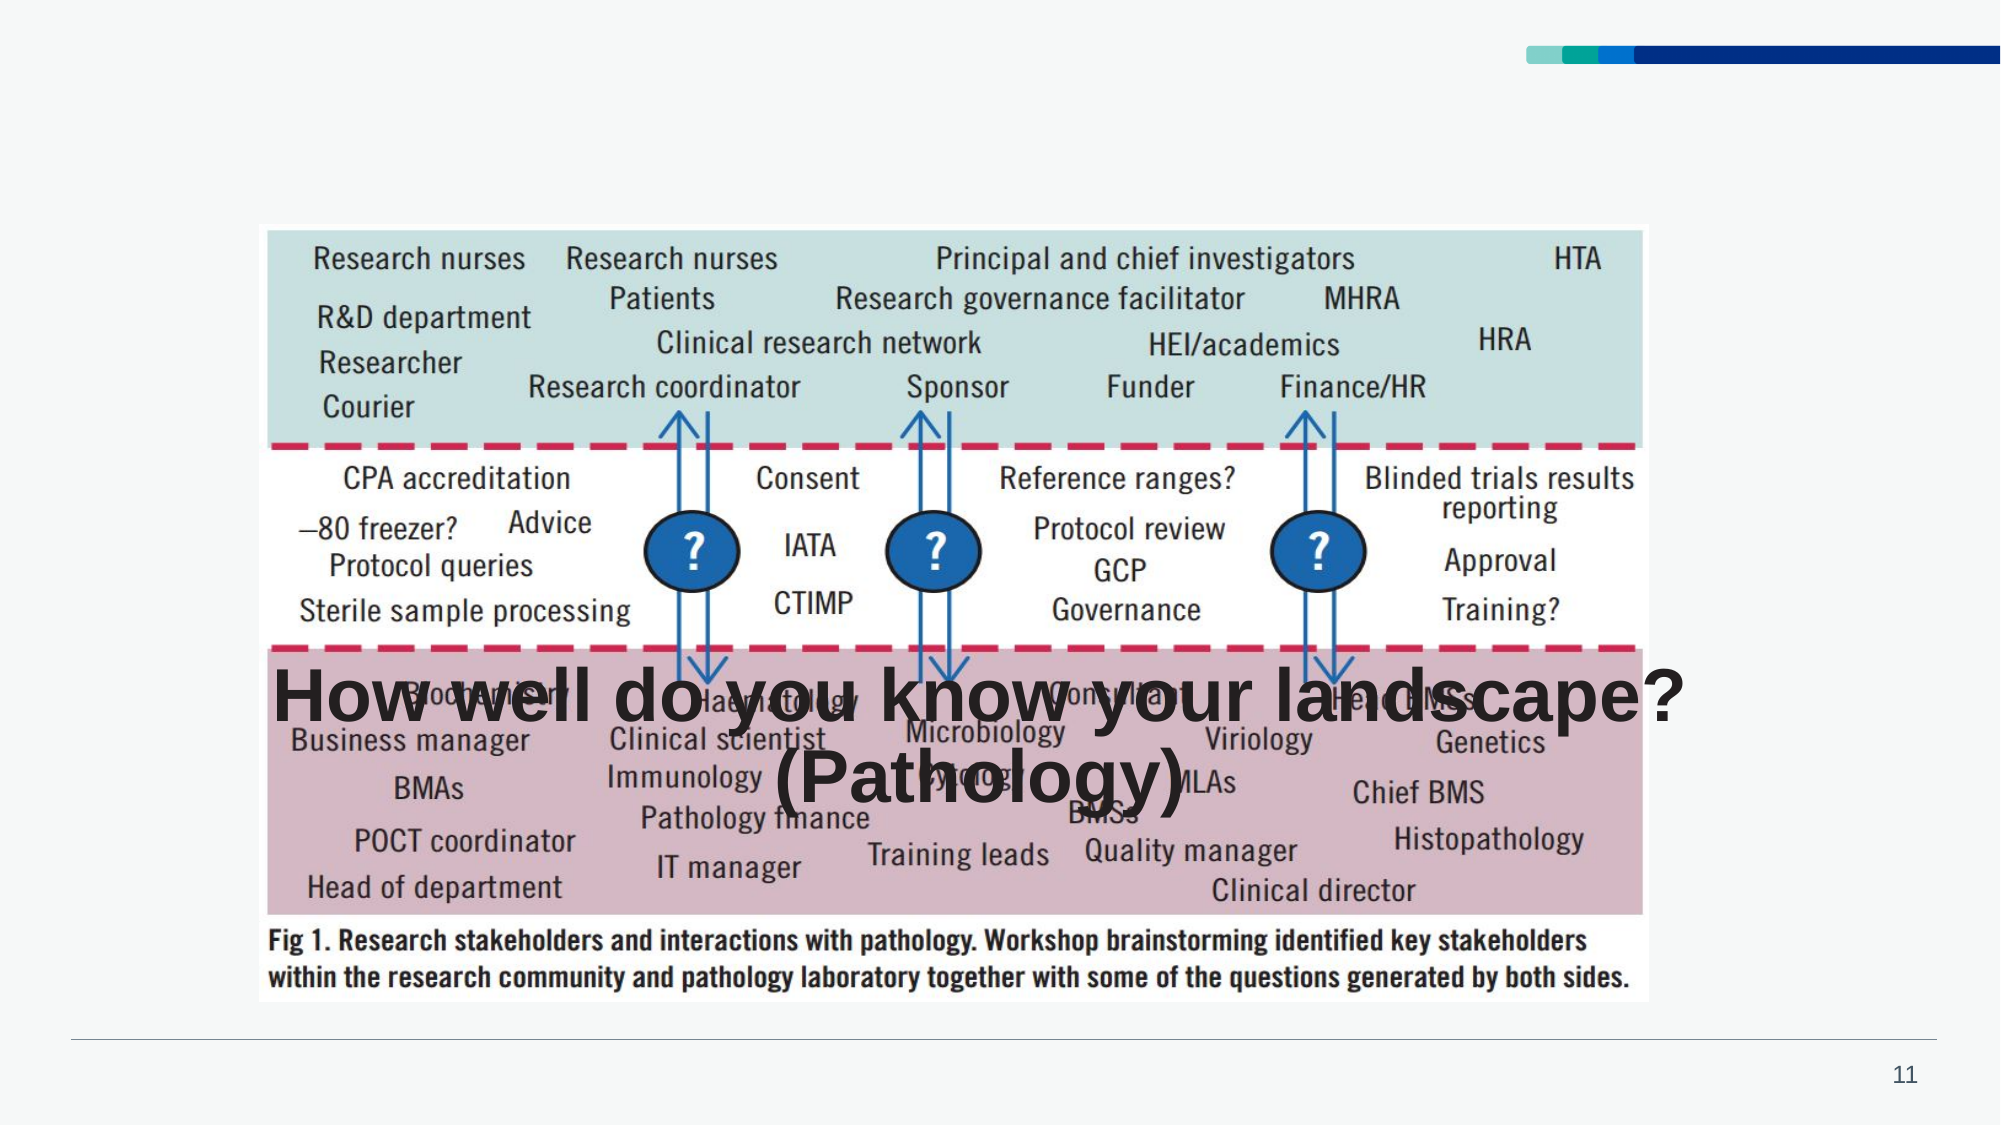

# How well do you know your landscape? (Pathology)